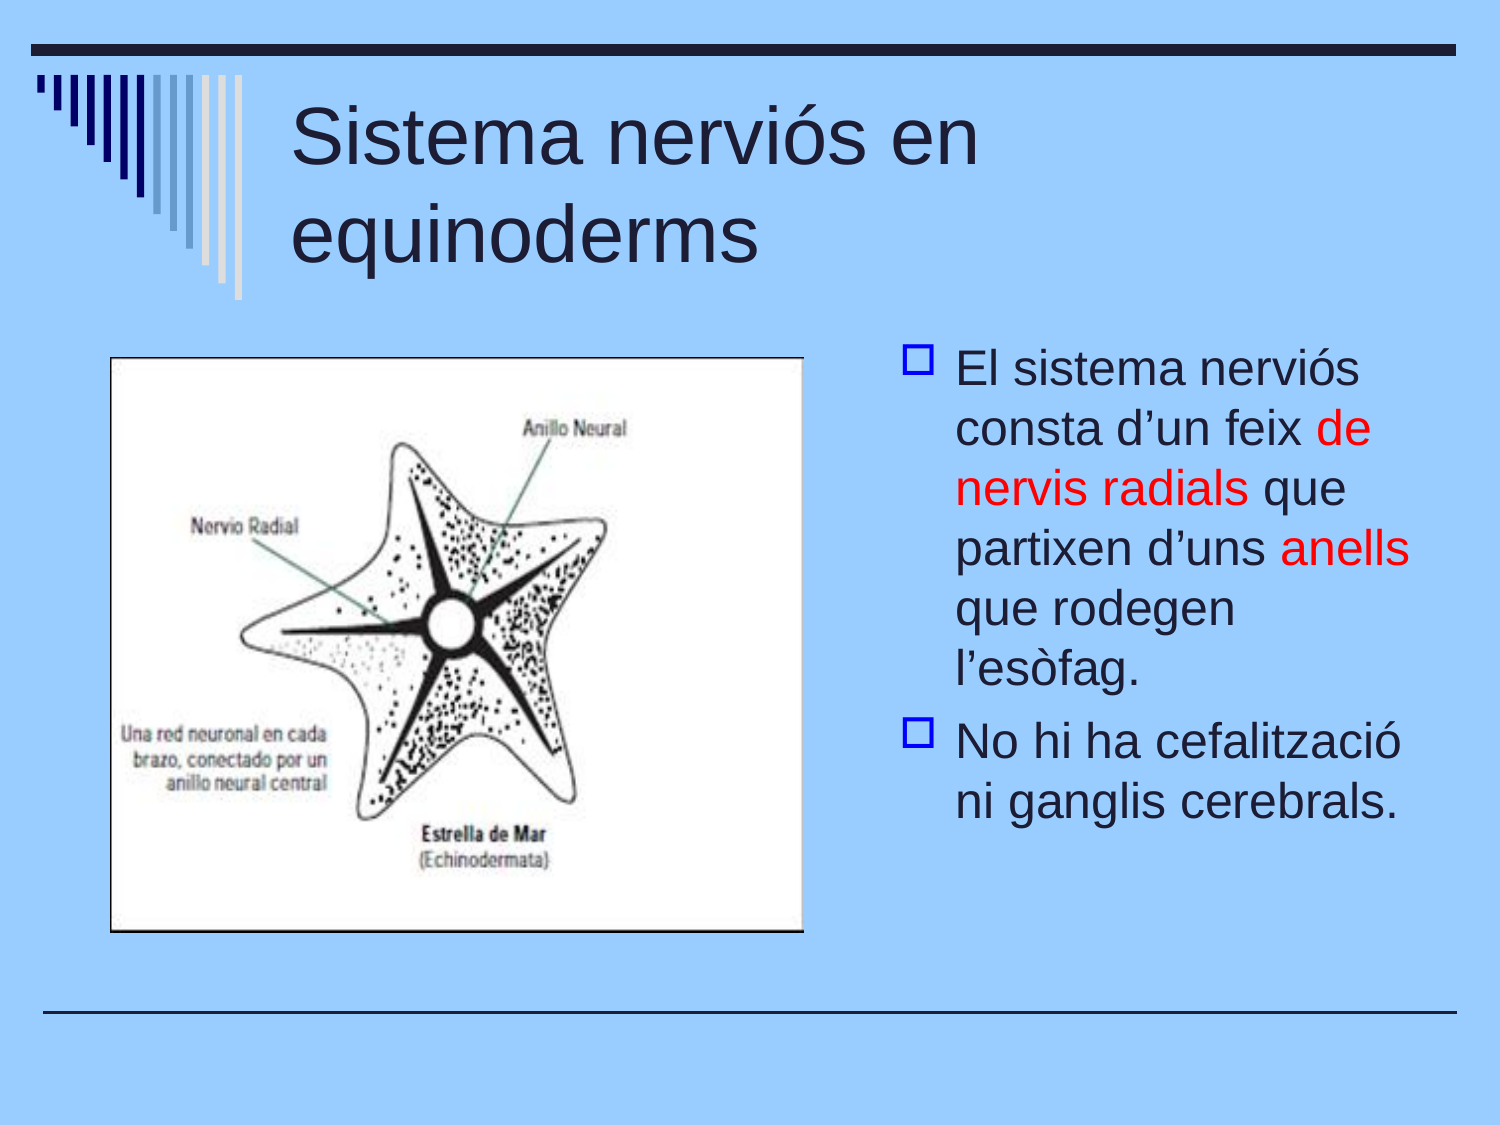

# Sistema nerviós en equinoderms
El sistema nerviós consta d’un feix de nervis radials que partixen d’uns anells que rodegen l’esòfag.
No hi ha cefalització ni ganglis cerebrals.